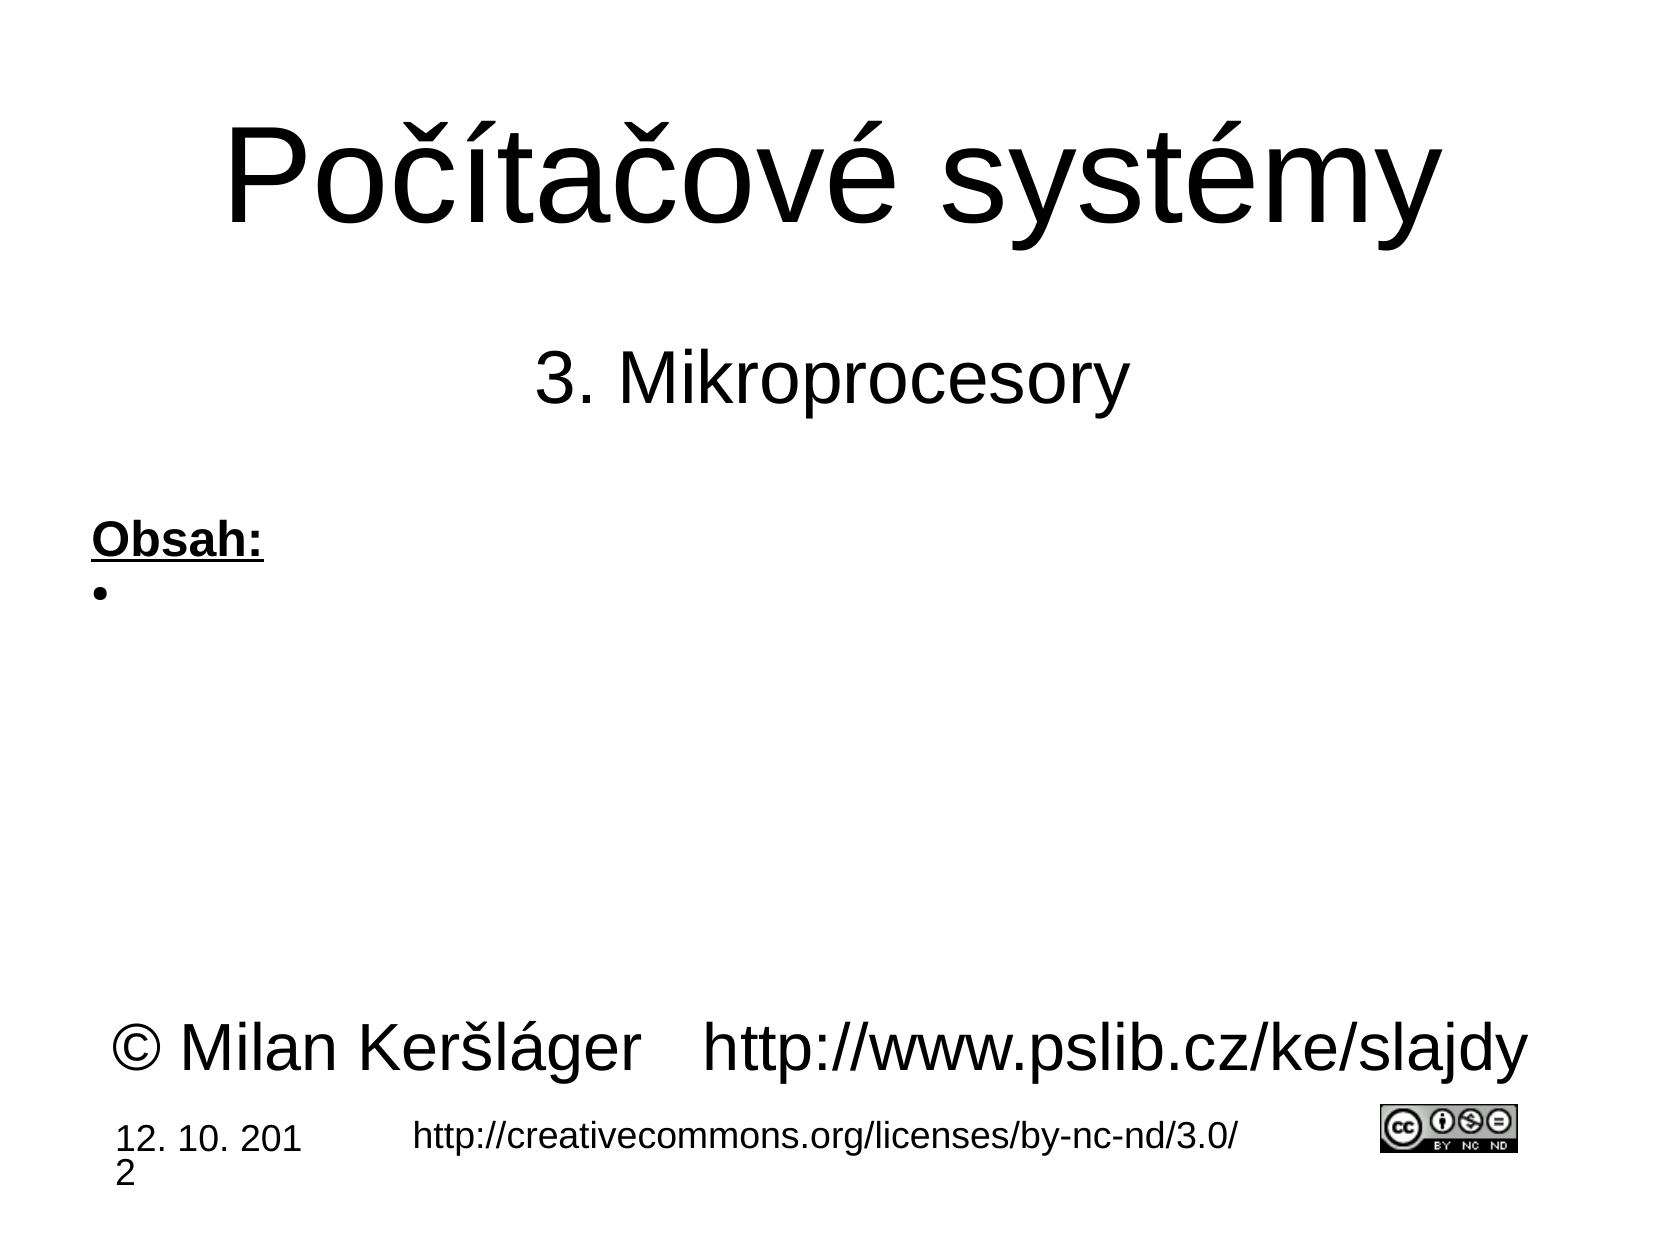

# Počítačové systémy 3. Mikroprocesory
Obsah:
© Milan Keršláger	http://www.pslib.cz/ke/slajdy
http://creativecommons.org/licenses/by-nc-nd/3.0/
12. 10. 2012